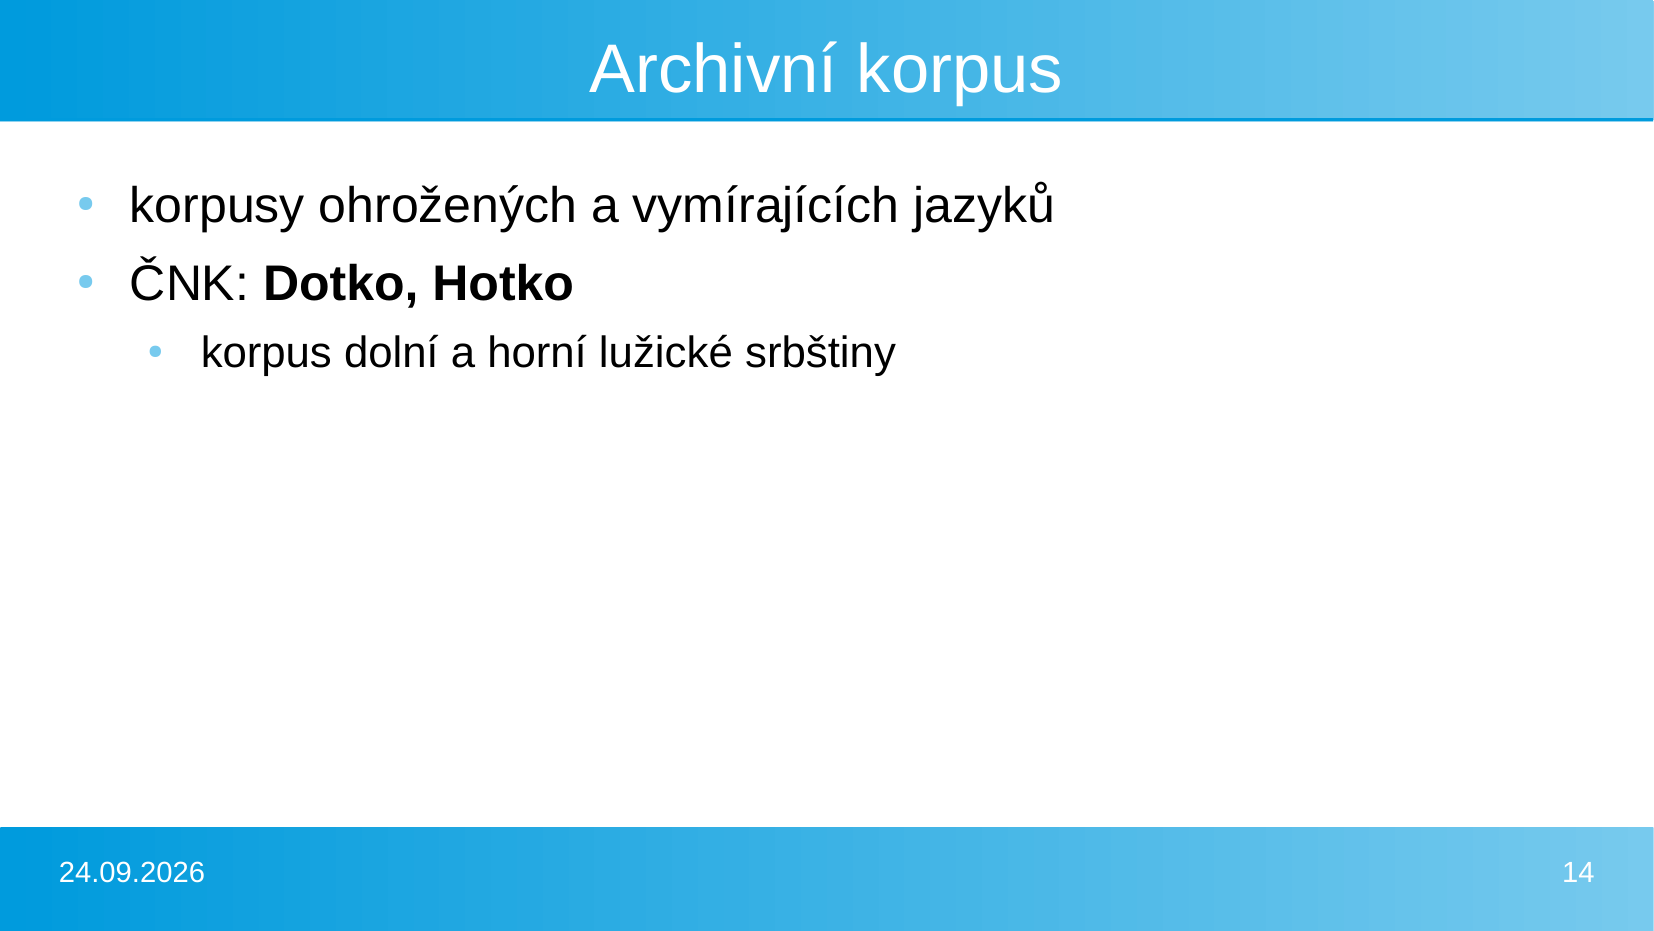

# Archivní korpus
korpusy ohrožených a vymírajících jazyků
ČNK: Dotko, Hotko
korpus dolní a horní lužické srbštiny
14